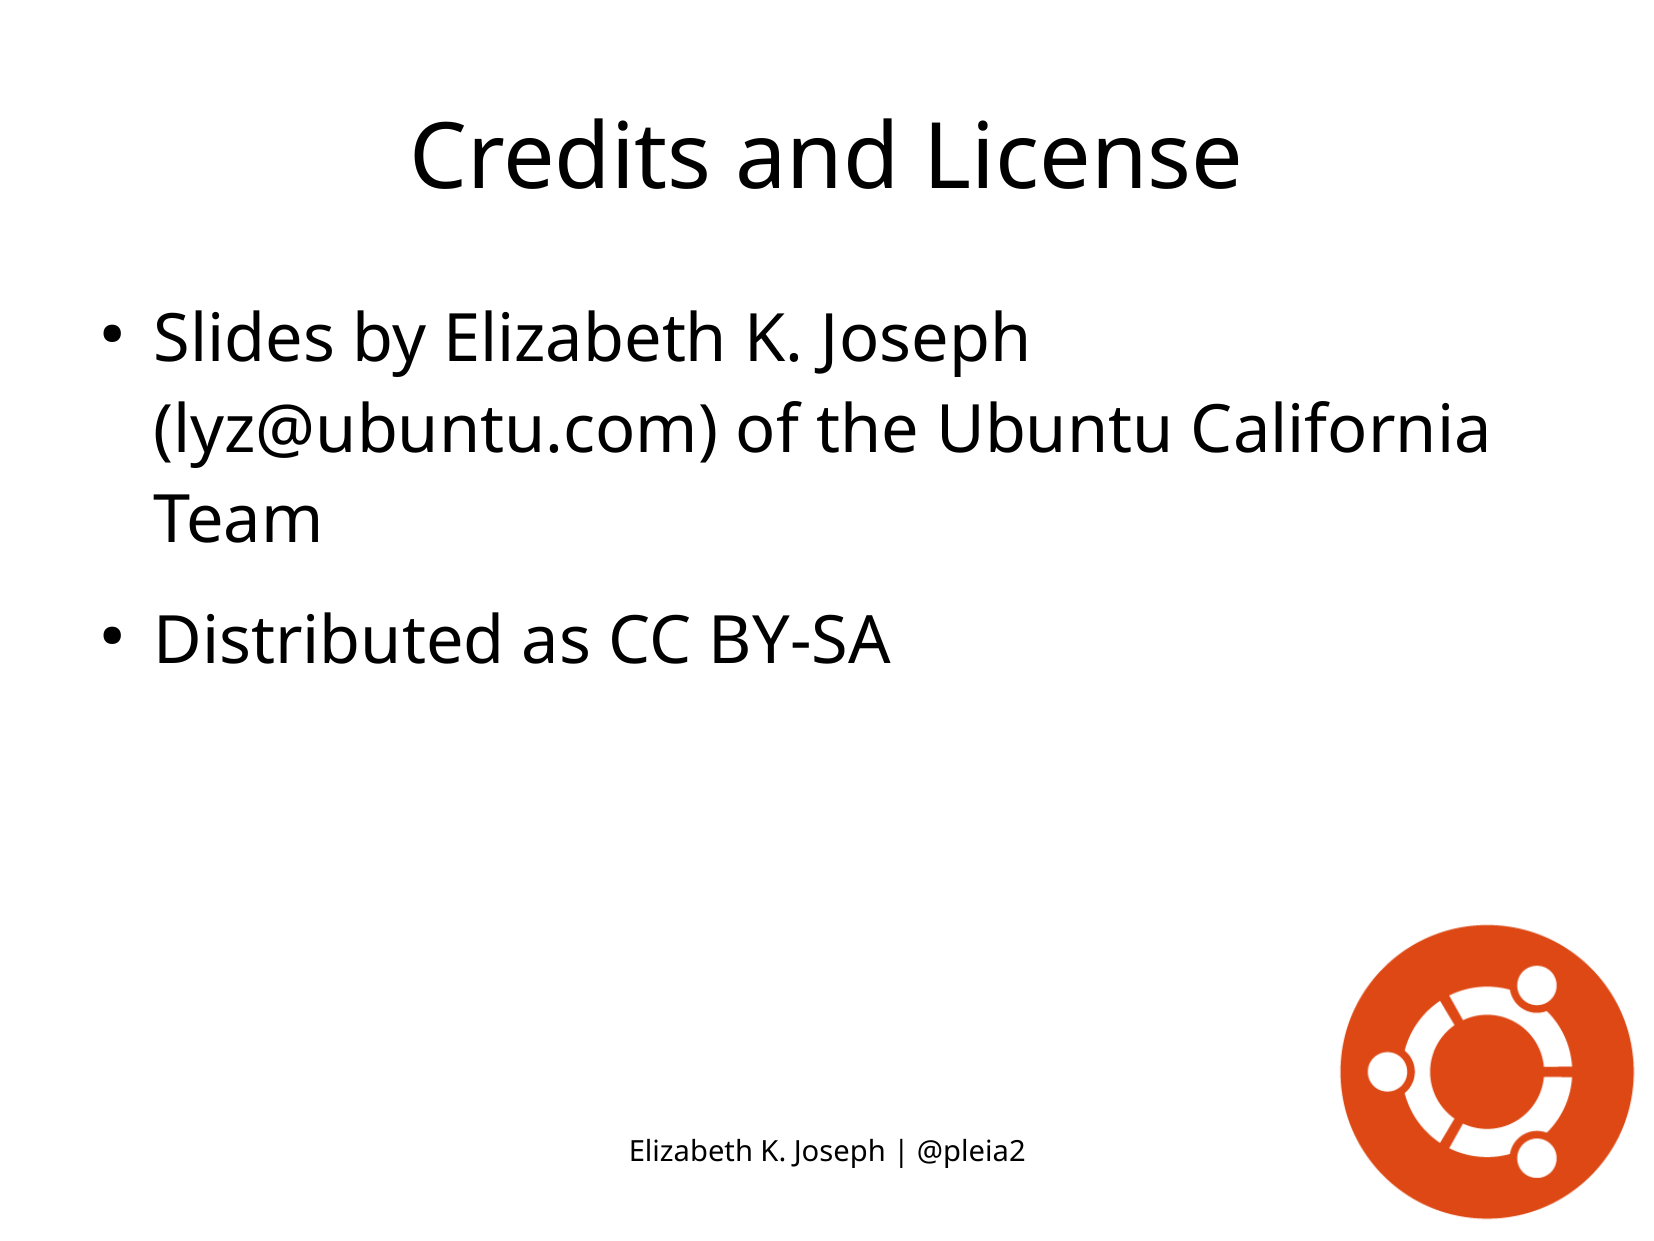

# Credits and License
Slides by Elizabeth K. Joseph (lyz@ubuntu.com) of the Ubuntu California Team
Distributed as CC BY-SA
Elizabeth K. Joseph | @pleia2